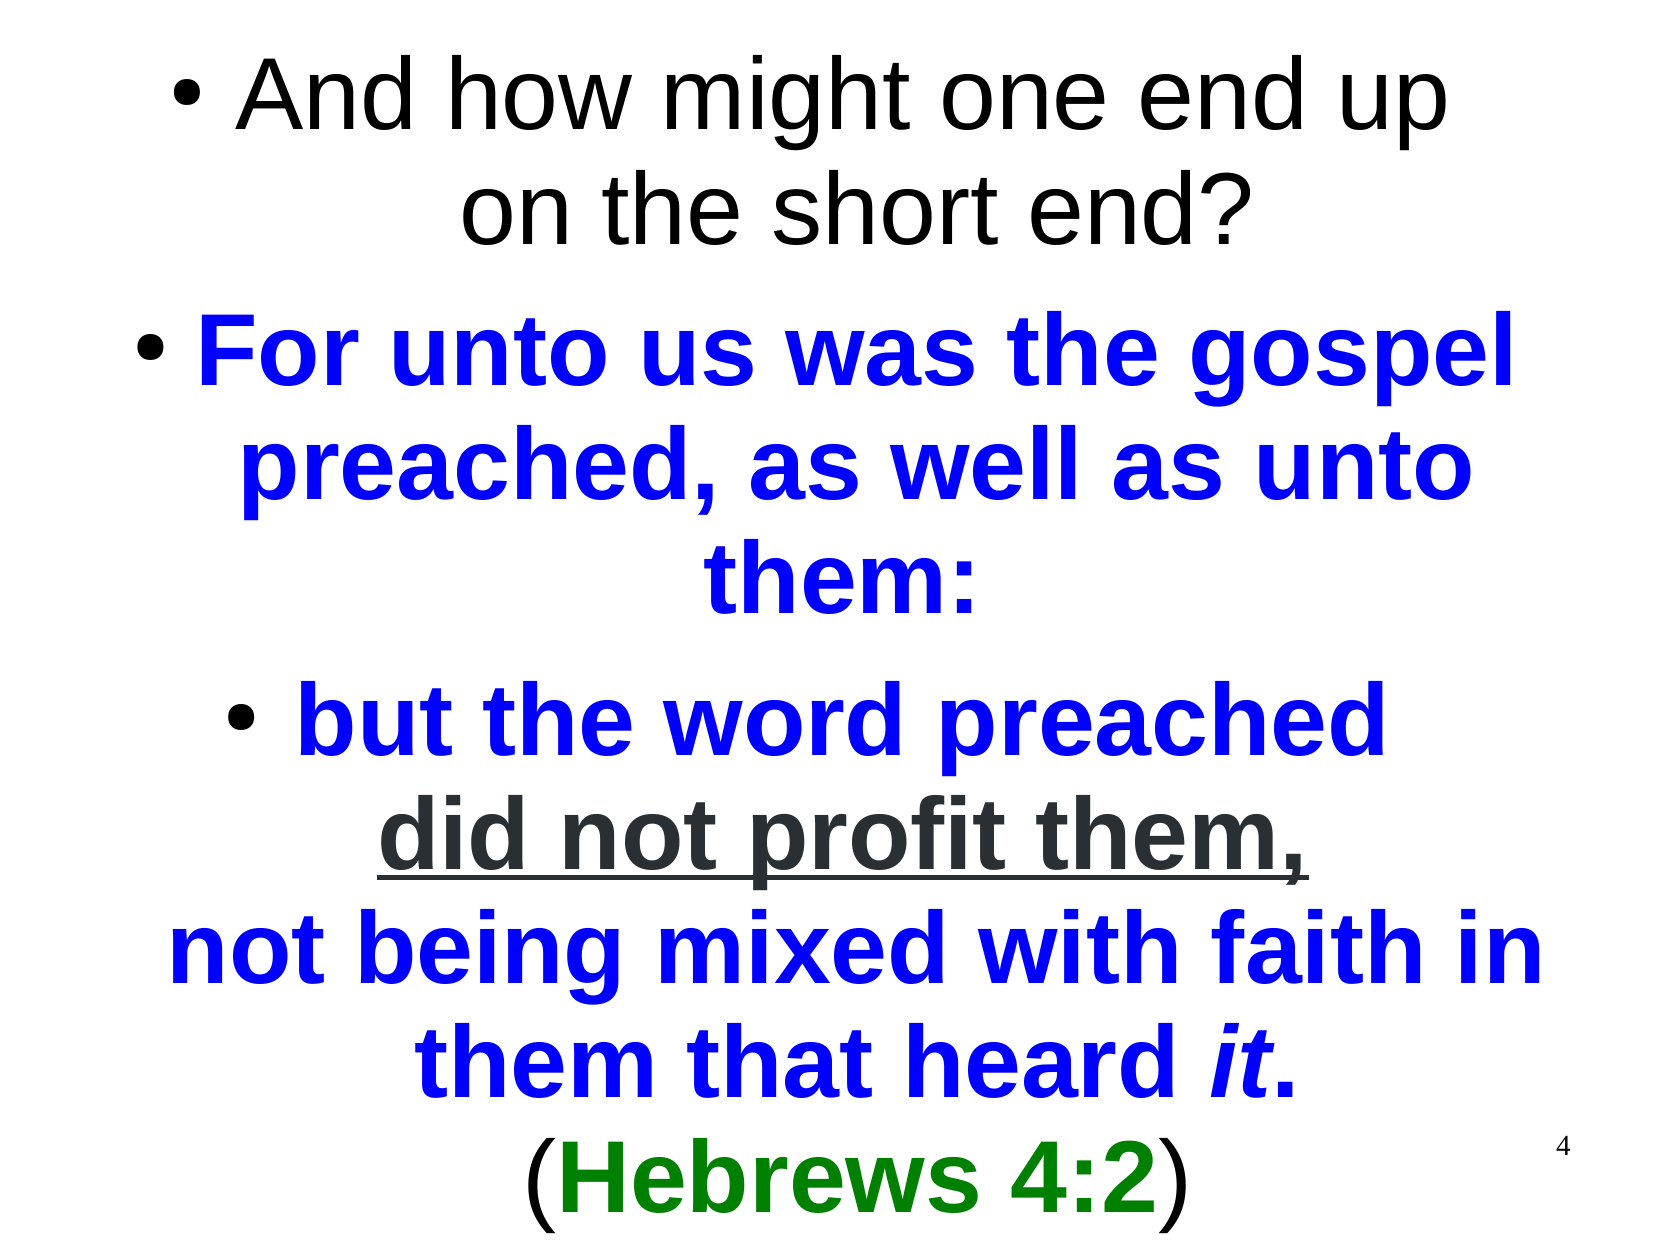

# And how might one end up on the short end?
For unto us was the gospel preached, as well as unto them:
but the word preached
did not profit them,
not being mixed with faith in them that heard it.
(Hebrews 4:2)
4